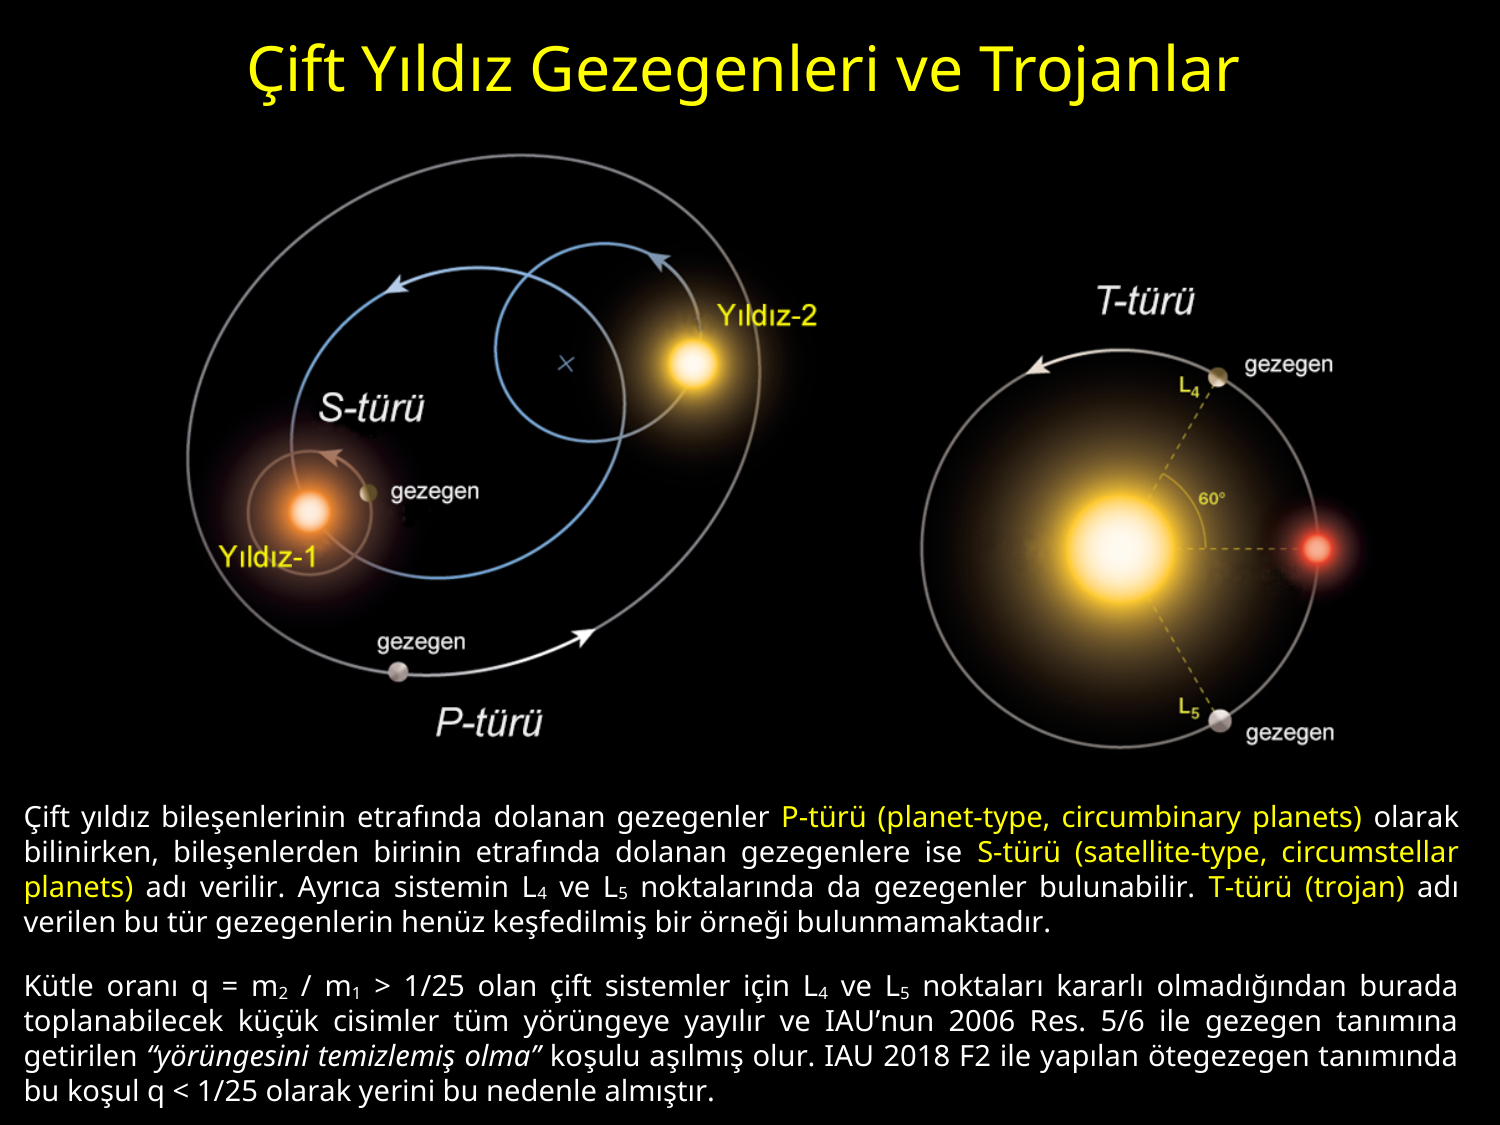

# Çift Yıldız Gezegenleri ve Trojanlar
Çift yıldız bileşenlerinin etrafında dolanan gezegenler P-türü (planet-type, circumbinary planets) olarak bilinirken, bileşenlerden birinin etrafında dolanan gezegenlere ise S-türü (satellite-type, circumstellar planets) adı verilir. Ayrıca sistemin L4 ve L5 noktalarında da gezegenler bulunabilir. T-türü (trojan) adı verilen bu tür gezegenlerin henüz keşfedilmiş bir örneği bulunmamaktadır.
Kütle oranı q = m2 / m1 > 1/25 olan çift sistemler için L4 ve L5 noktaları kararlı olmadığından burada toplanabilecek küçük cisimler tüm yörüngeye yayılır ve IAU’nun 2006 Res. 5/6 ile gezegen tanımına getirilen “yörüngesini temizlemiş olma” koşulu aşılmış olur. IAU 2018 F2 ile yapılan ötegezegen tanımında bu koşul q < 1/25 olarak yerini bu nedenle almıştır.